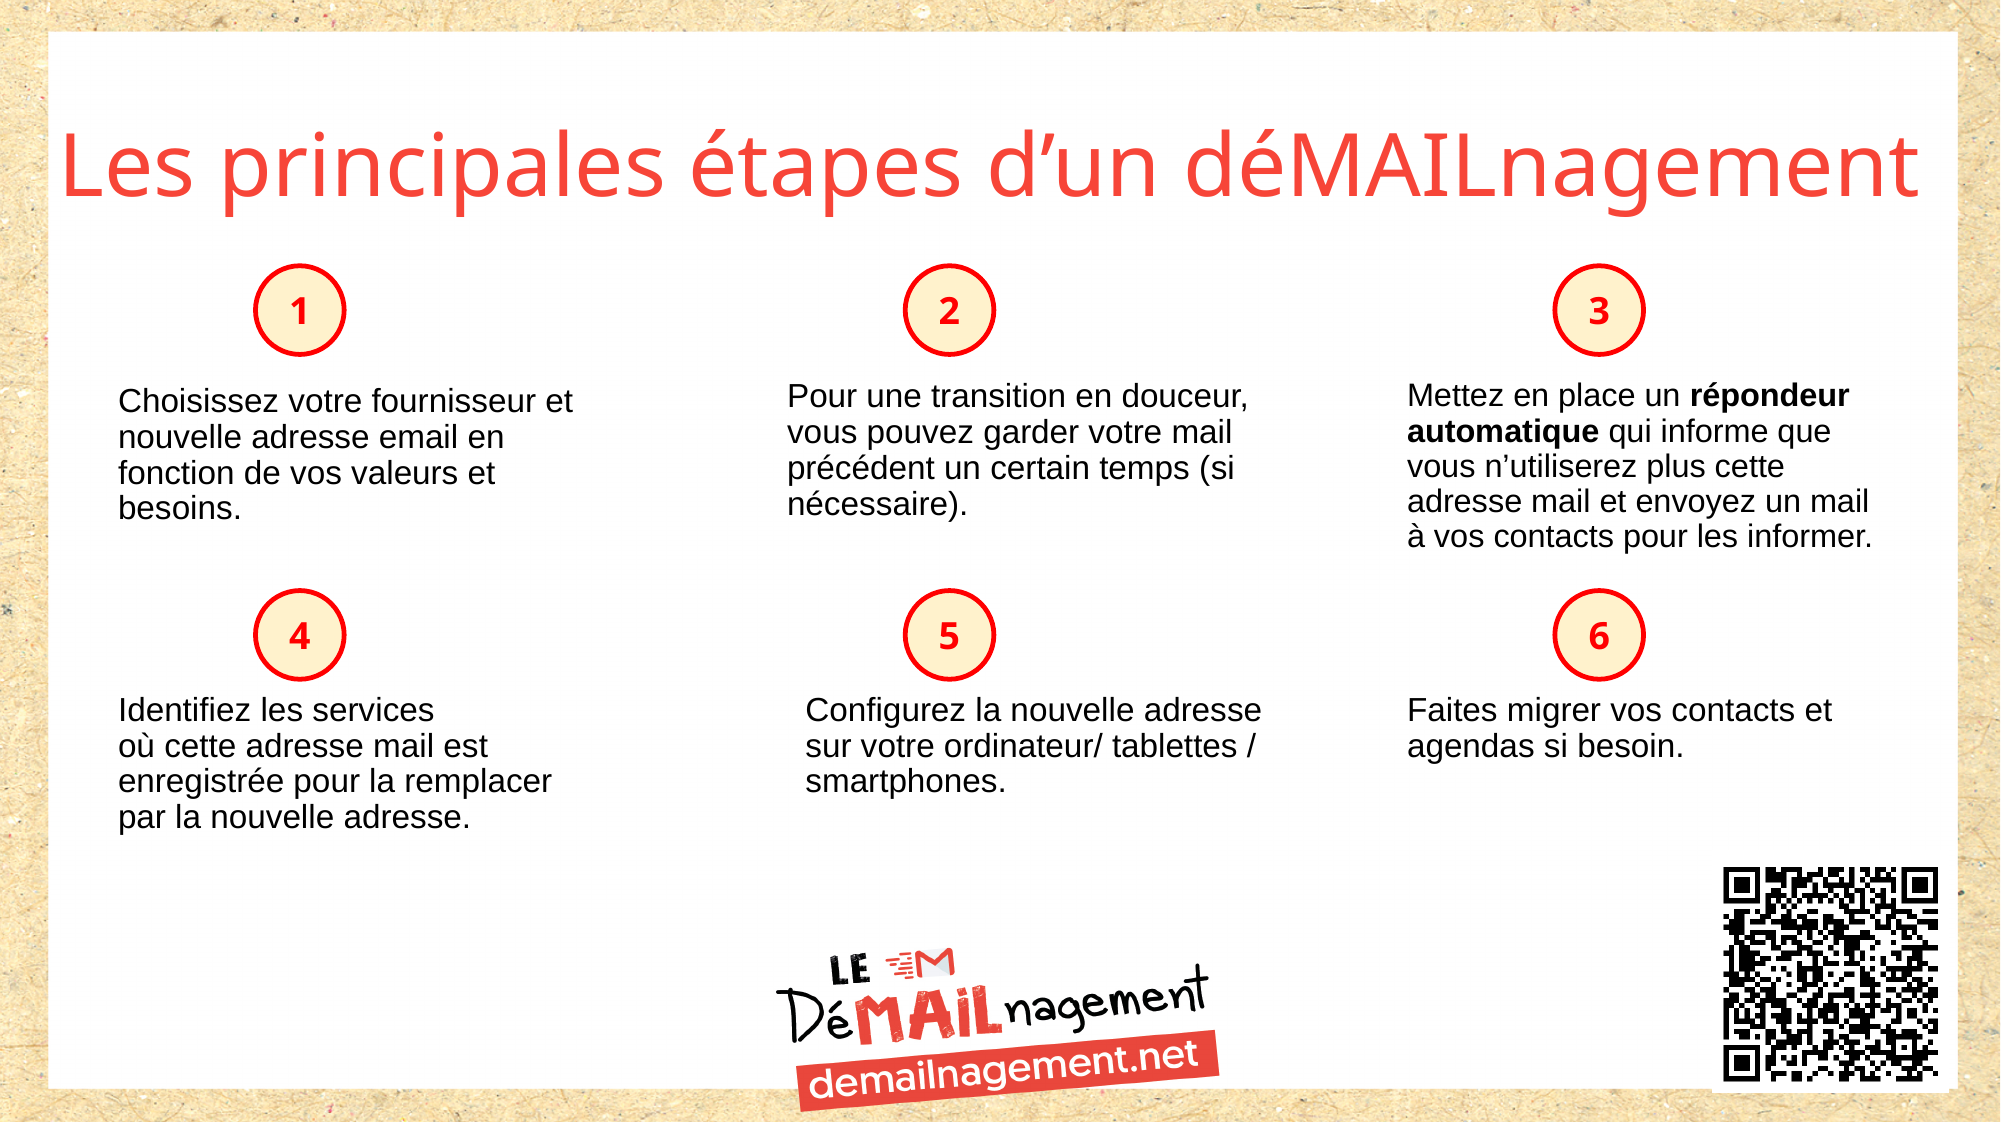

# Les principales étapes d’un déMAILnagement
1
2
3
Pour une transition en douceur, vous pouvez garder votre mail précédent un certain temps (si nécessaire).
Mettez en place un répondeur automatique qui informe que vous n’utiliserez plus cette adresse mail et envoyez un mail à vos contacts pour les informer.
Choisissez votre fournisseur et nouvelle adresse email en fonction de vos valeurs et besoins.
4
5
6
Identifiez les services
où cette adresse mail est enregistrée pour la remplacer par la nouvelle adresse.
Configurez la nouvelle adresse sur votre ordinateur/ tablettes / smartphones.
Faites migrer vos contacts et agendas si besoin.